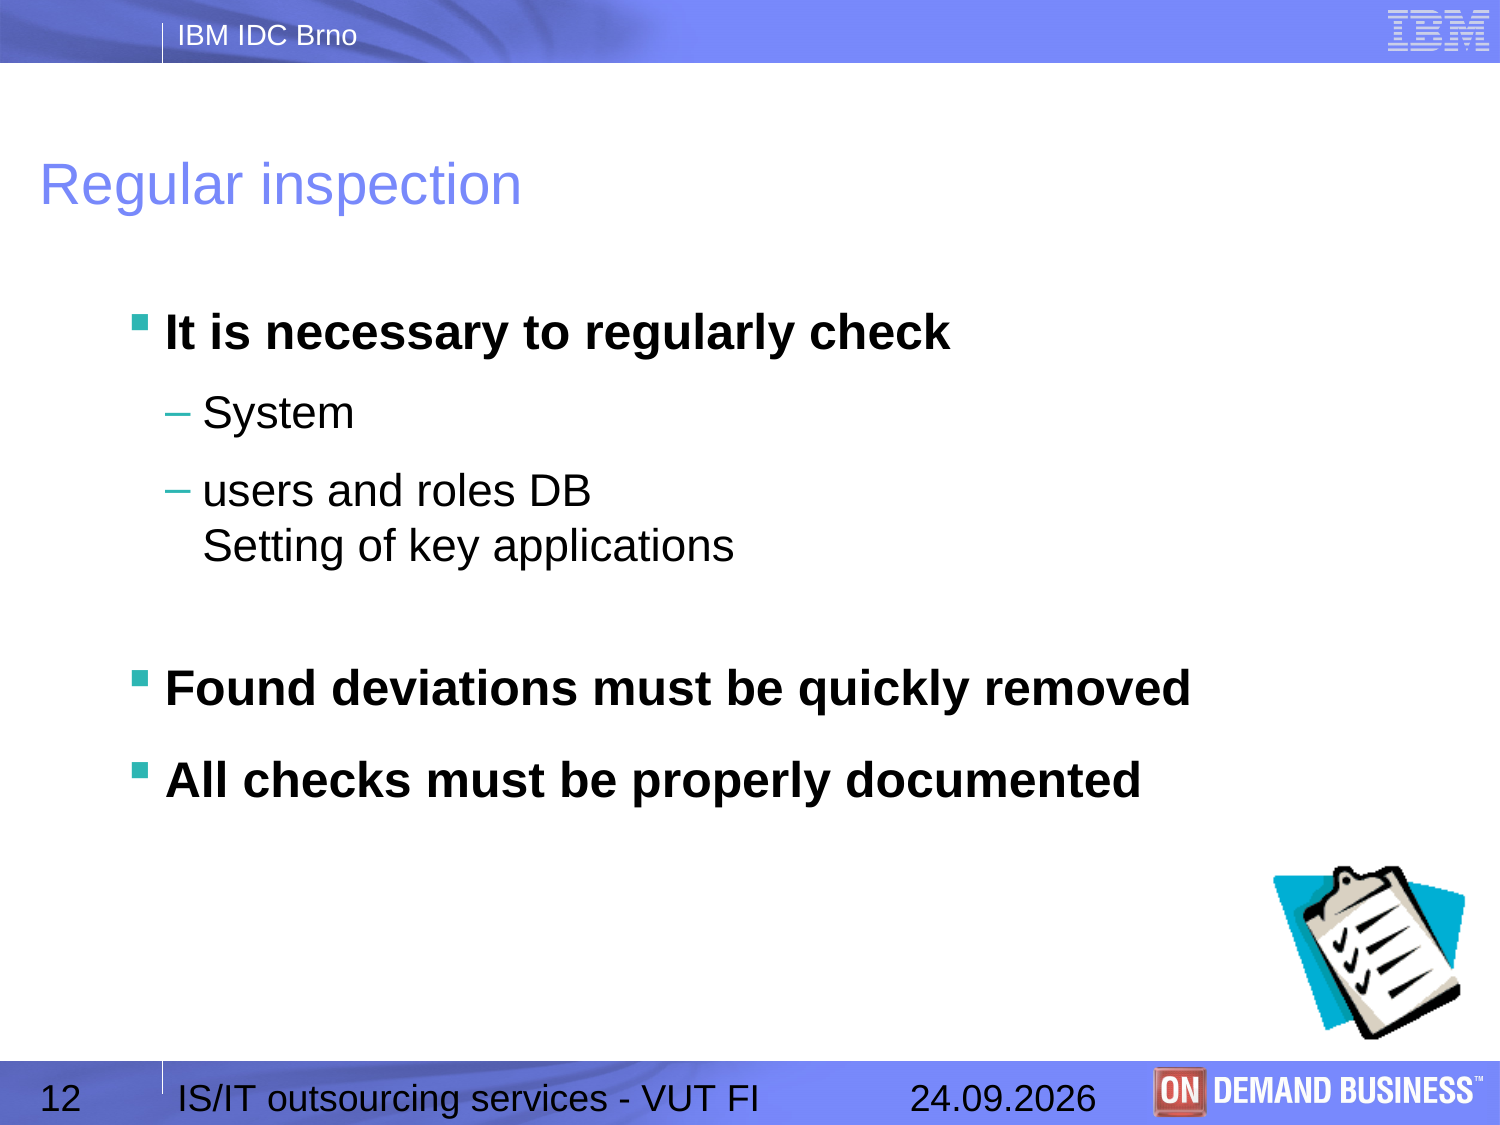

# Regular inspection
It is necessary to regularly check
System
users and roles DB
Setting of key applications
Found deviations must be quickly removed
All checks must be properly documented
12
IS/IT outsourcing services - VUT FI